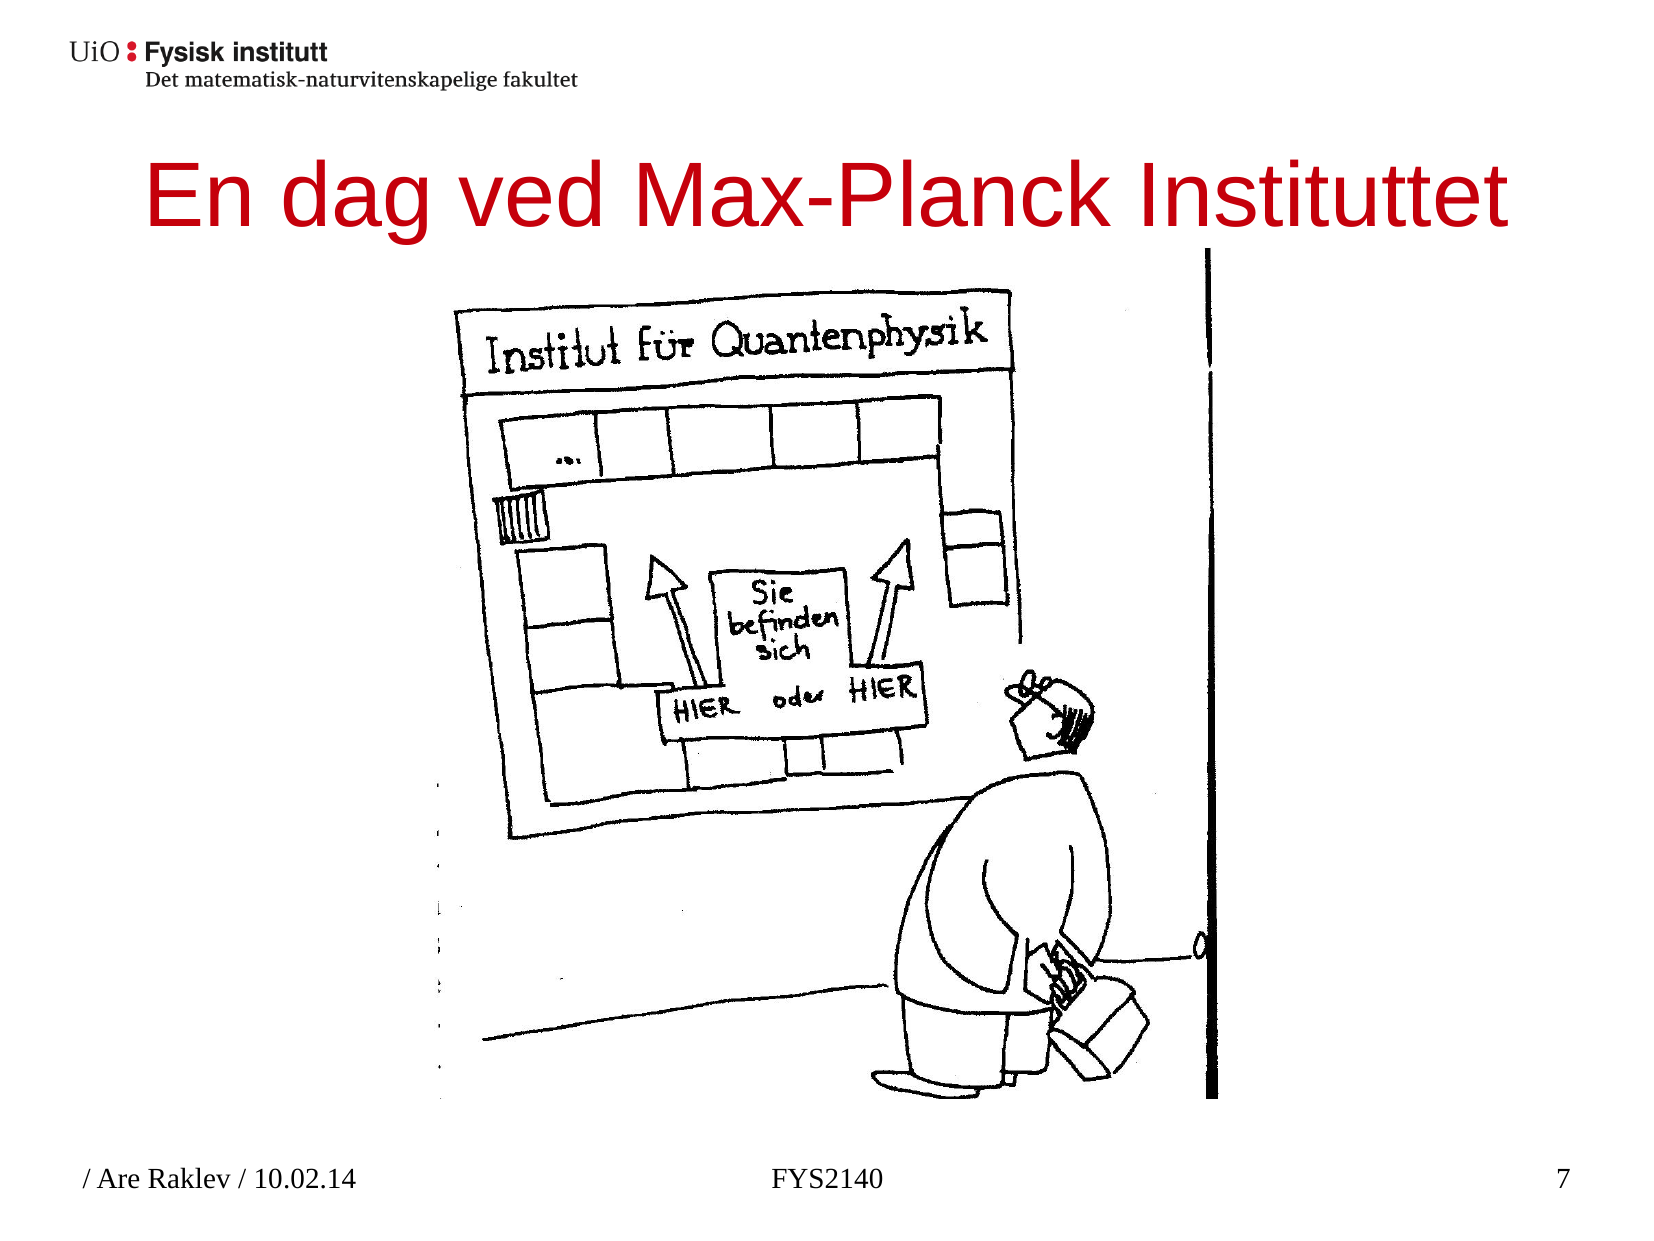

# En dag ved Max-Planck Instituttet
/ Are Raklev / 10.02.14
FYS2140
7